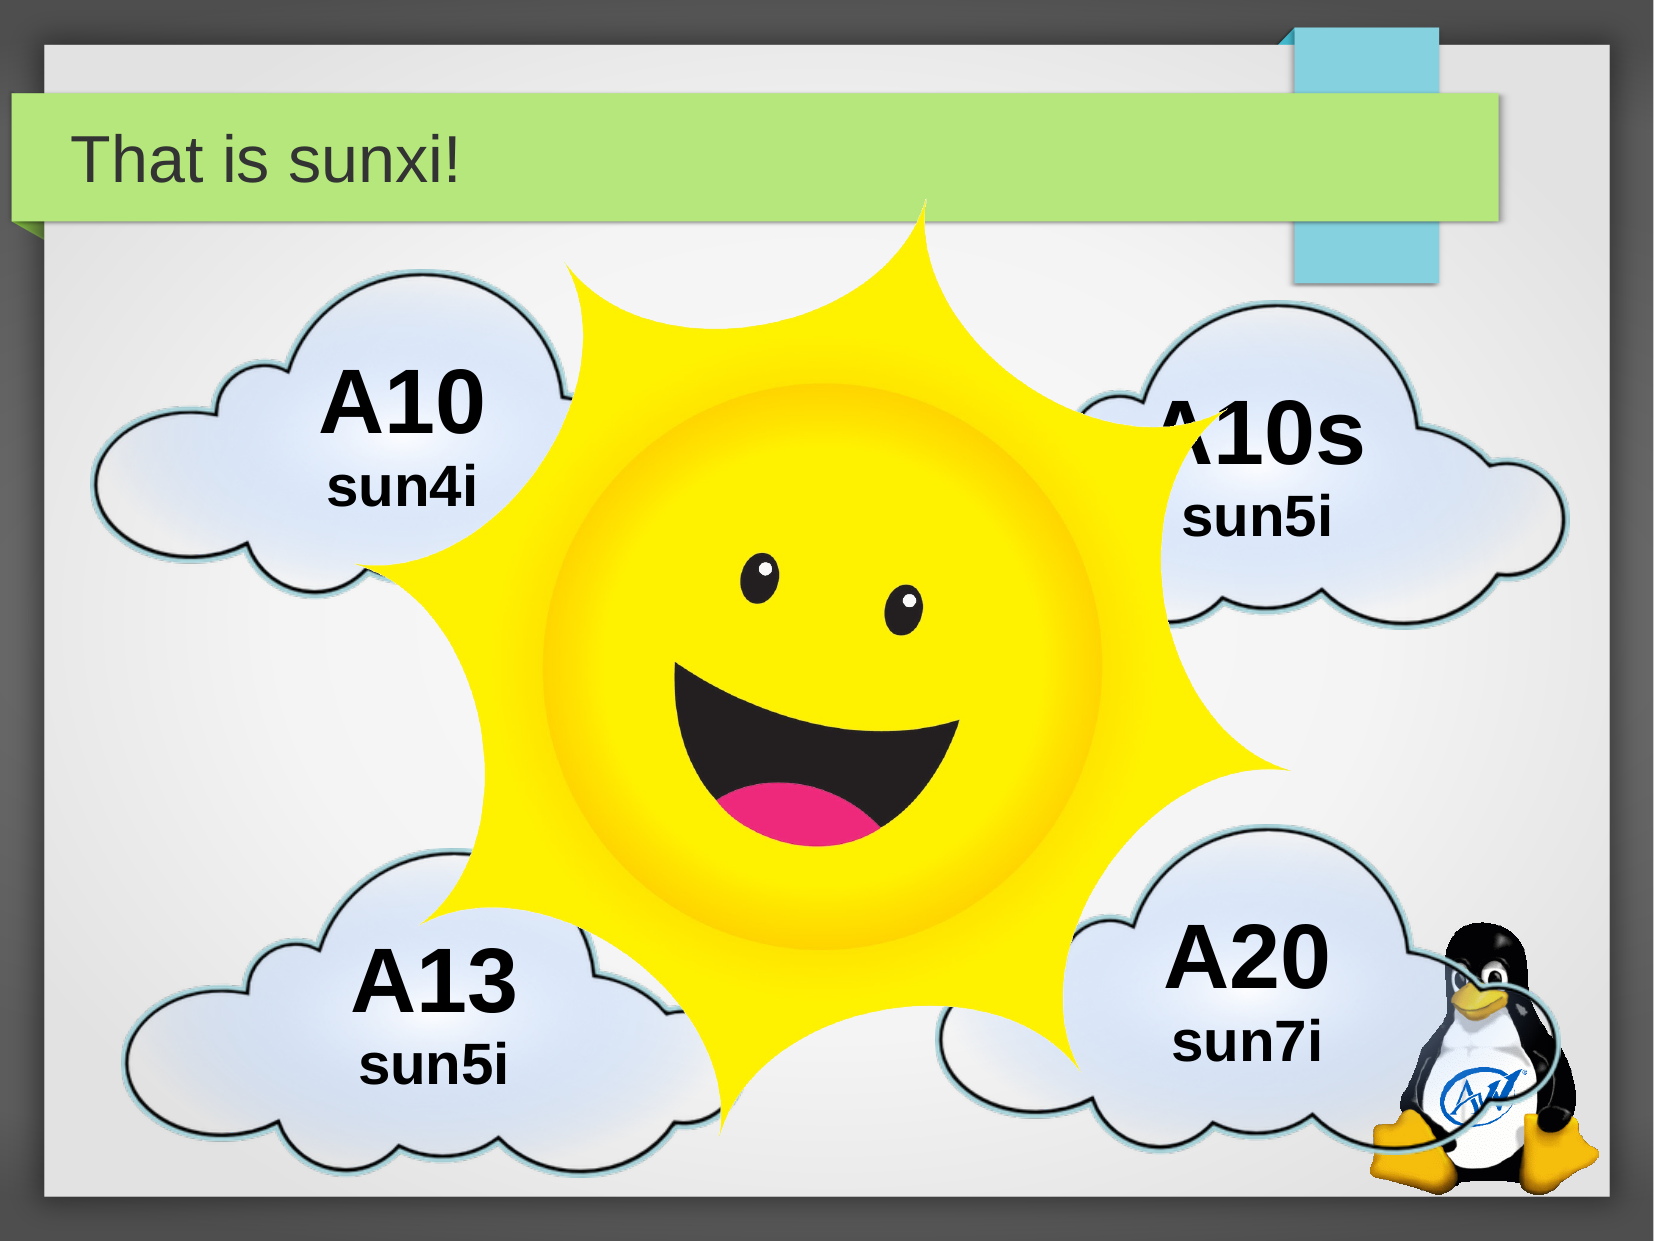

# That is sunxi!
A10
sun4i
A10s
sun5i
A20
sun7i
A13
sun5i